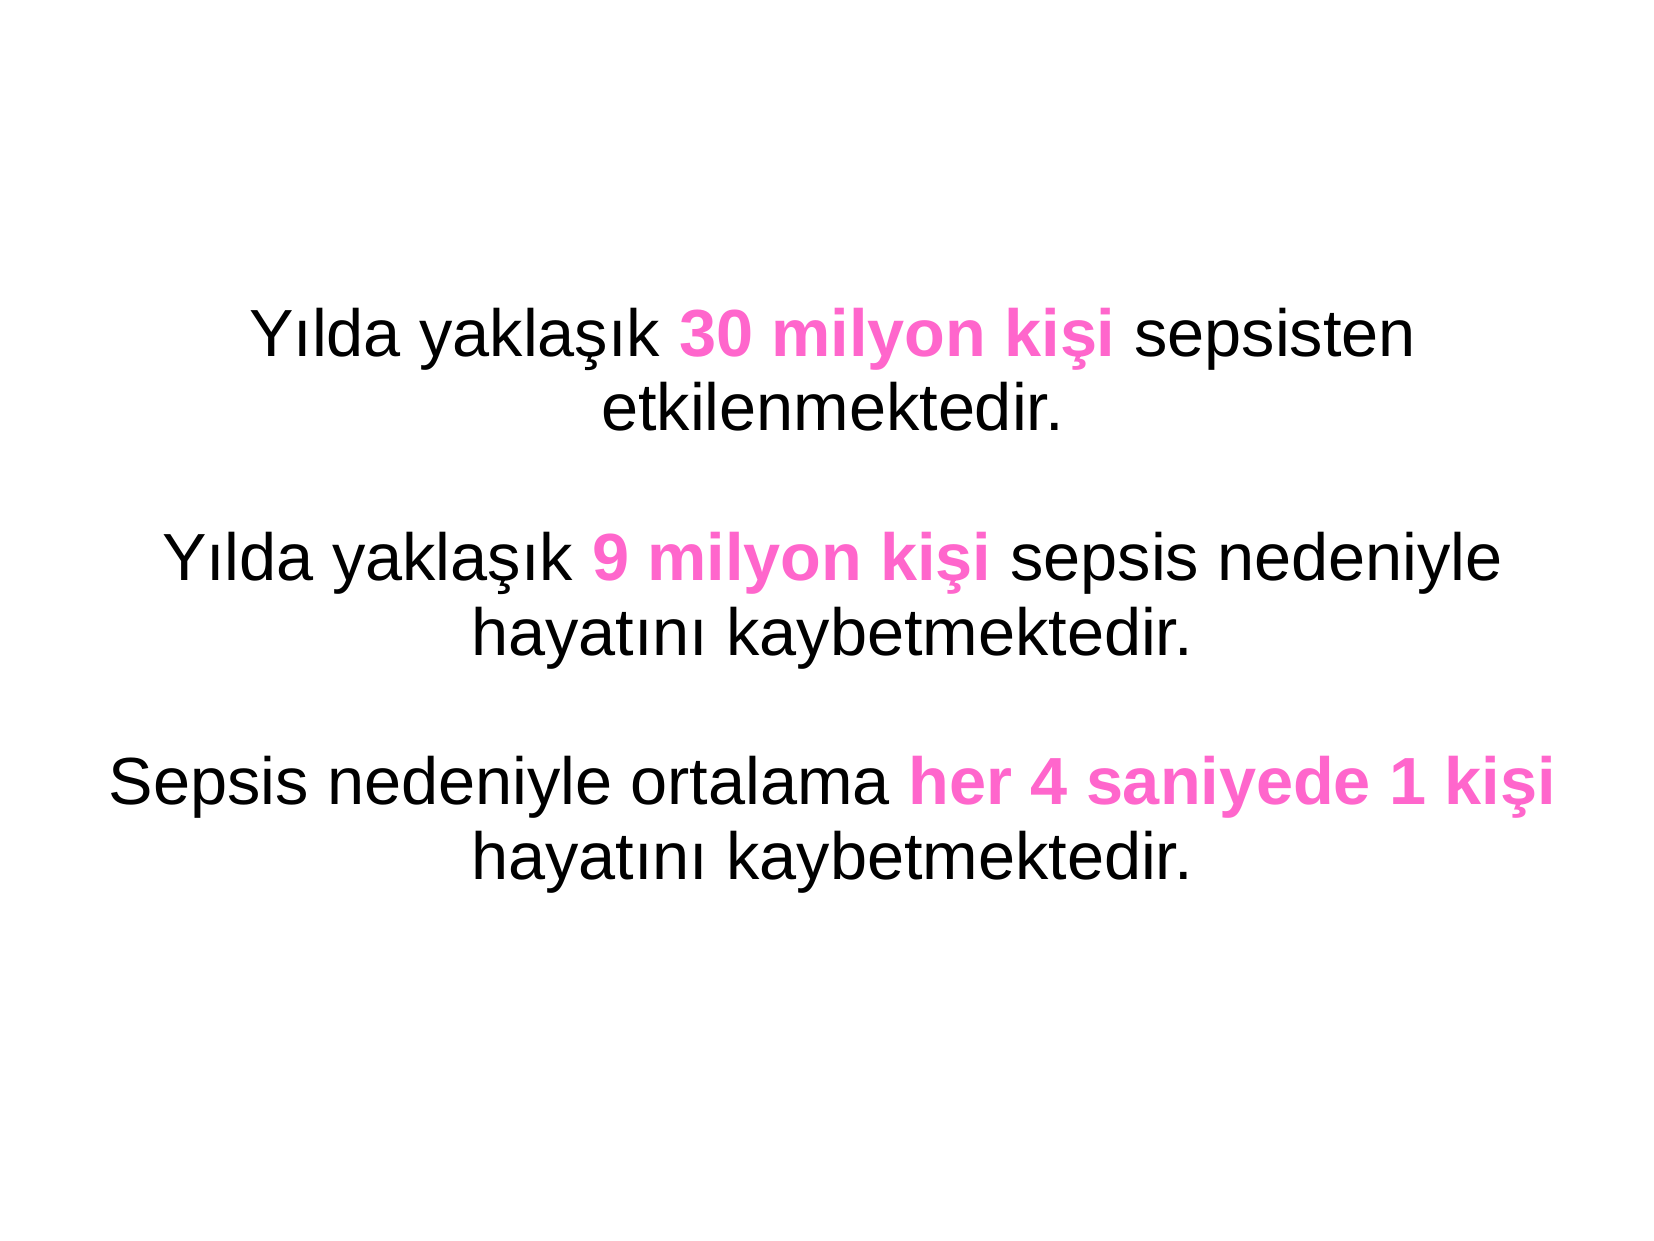

# Yılda yaklaşık 30 milyon kişi sepsisten etkilenmektedir.
Yılda yaklaşık 9 milyon kişi sepsis nedeniyle hayatını kaybetmektedir.
Sepsis nedeniyle ortalama her 4 saniyede 1 kişi hayatını kaybetmektedir.